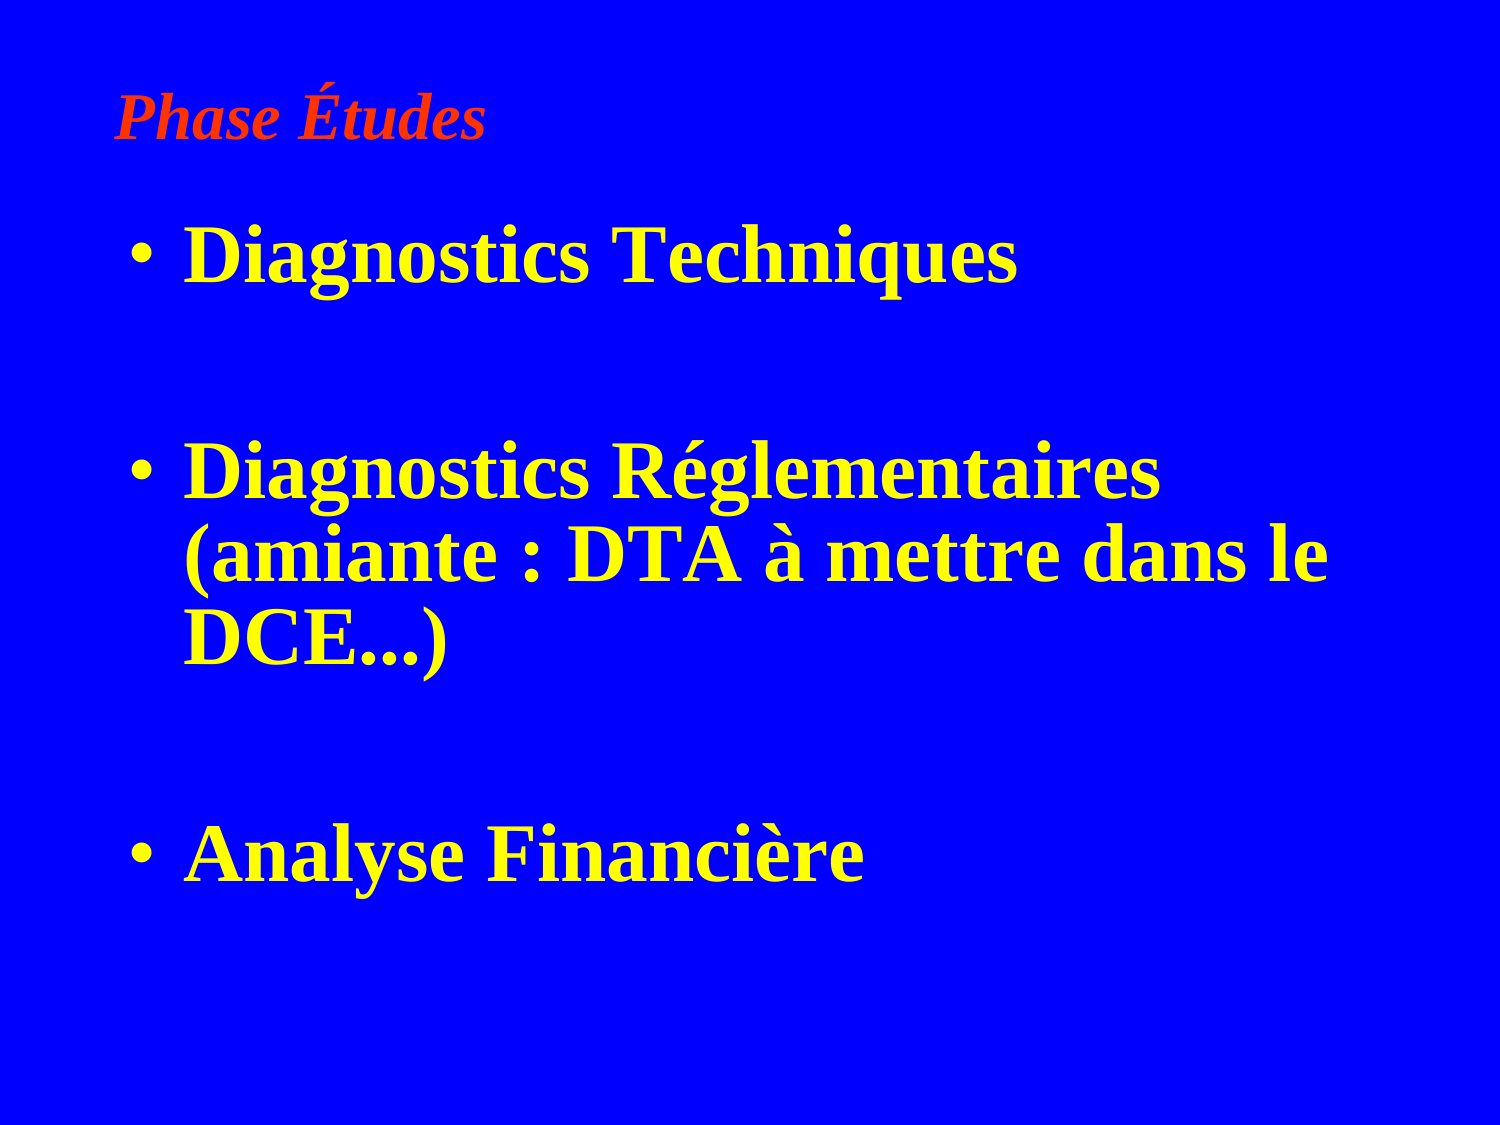

# Phase Études
Diagnostics Techniques
Diagnostics Réglementaires (amiante : DTA à mettre dans le DCE...)
Analyse Financière